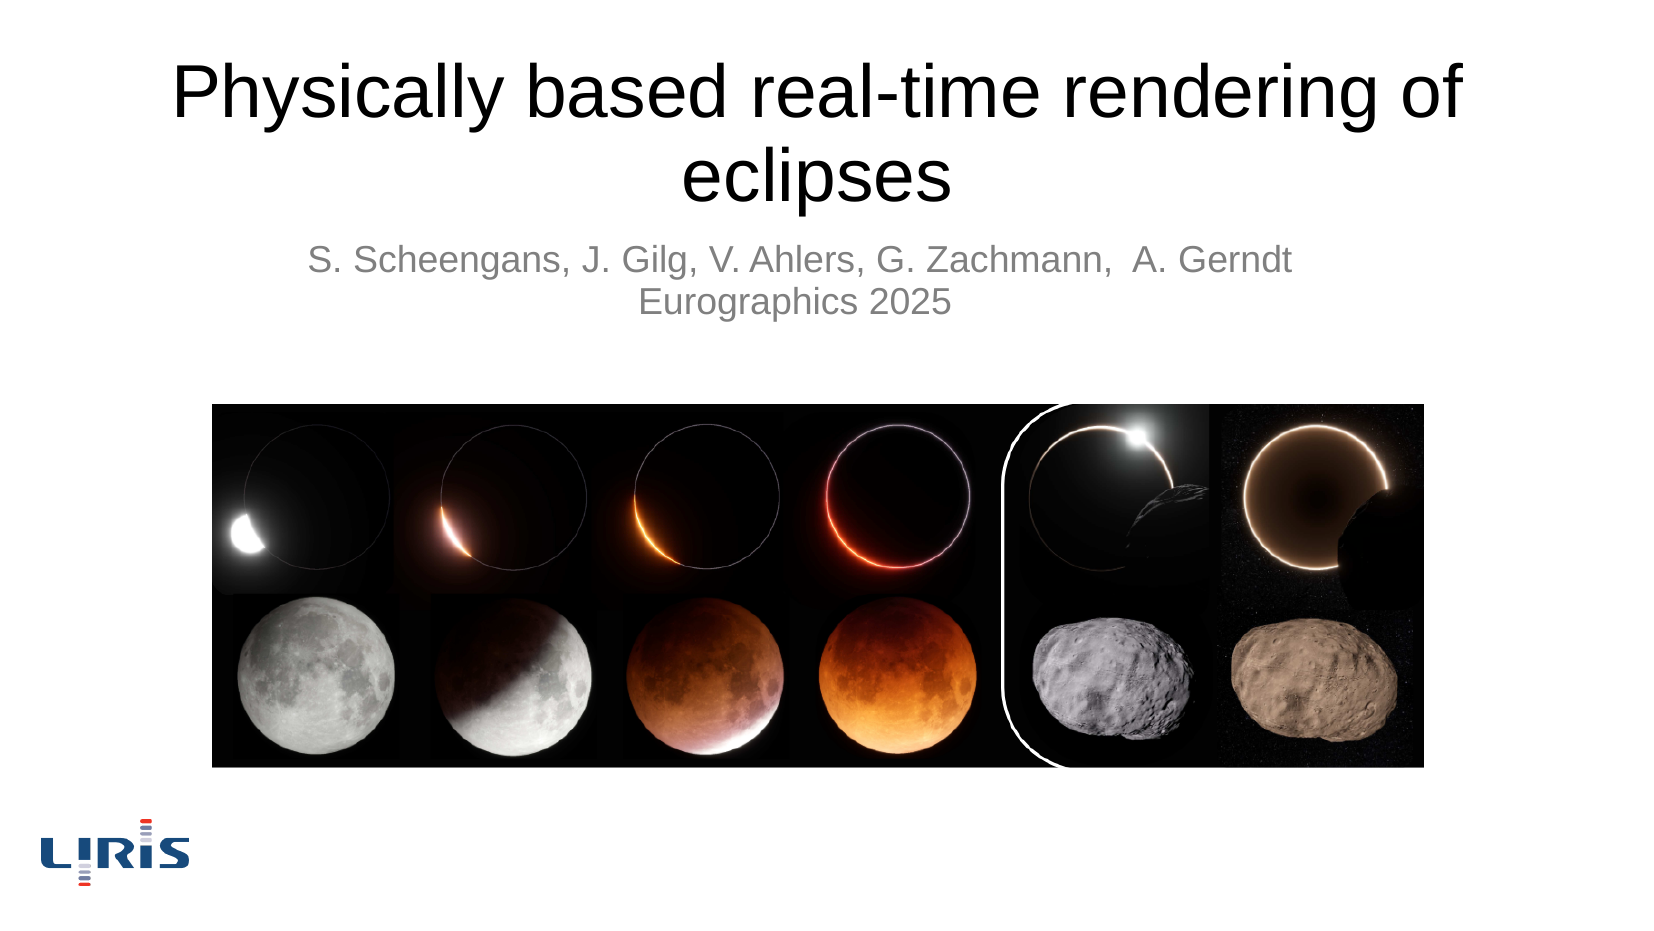

# Physically based real-time rendering of eclipses
S. Scheengans, J. Gilg, V. Ahlers, G. Zachmann,  A. Gerndt Eurographics 2025